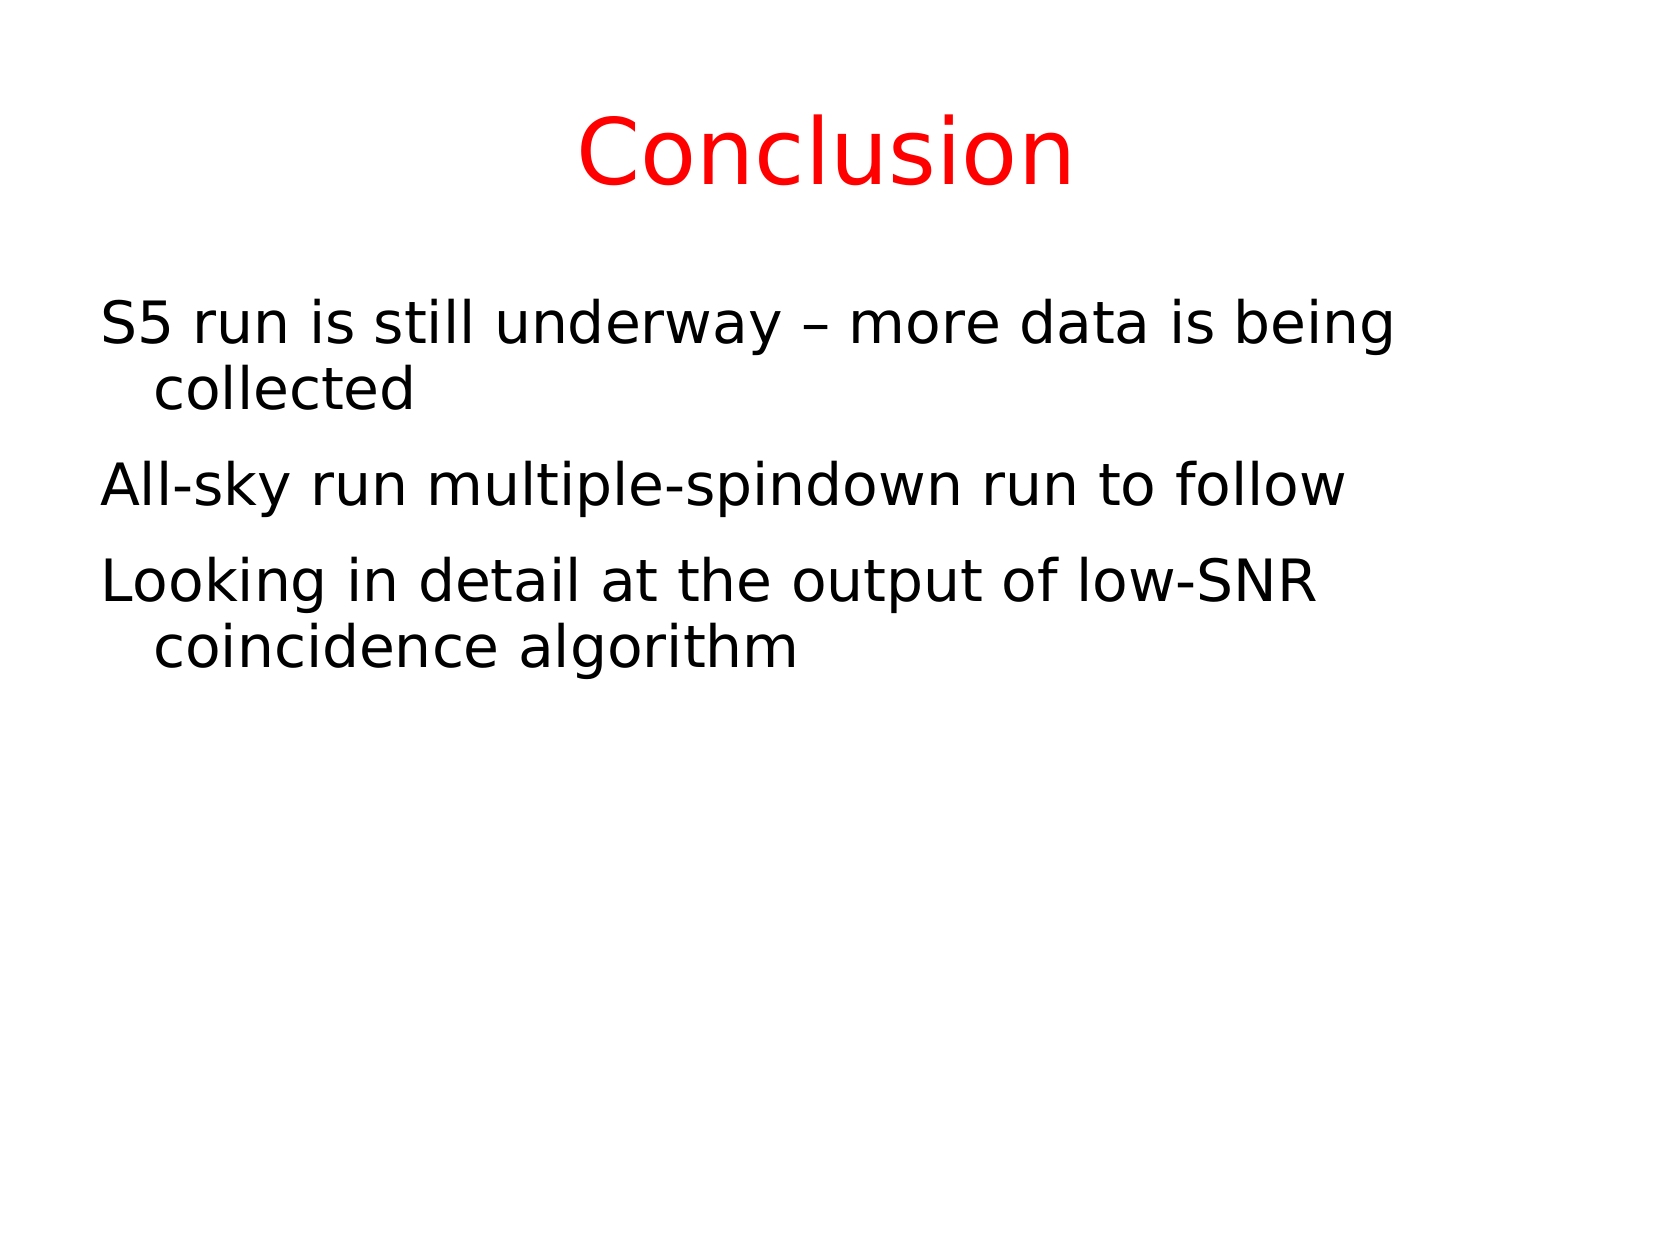

# Conclusion
S5 run is still underway – more data is being collected
All-sky run multiple-spindown run to follow
Looking in detail at the output of low-SNR coincidence algorithm